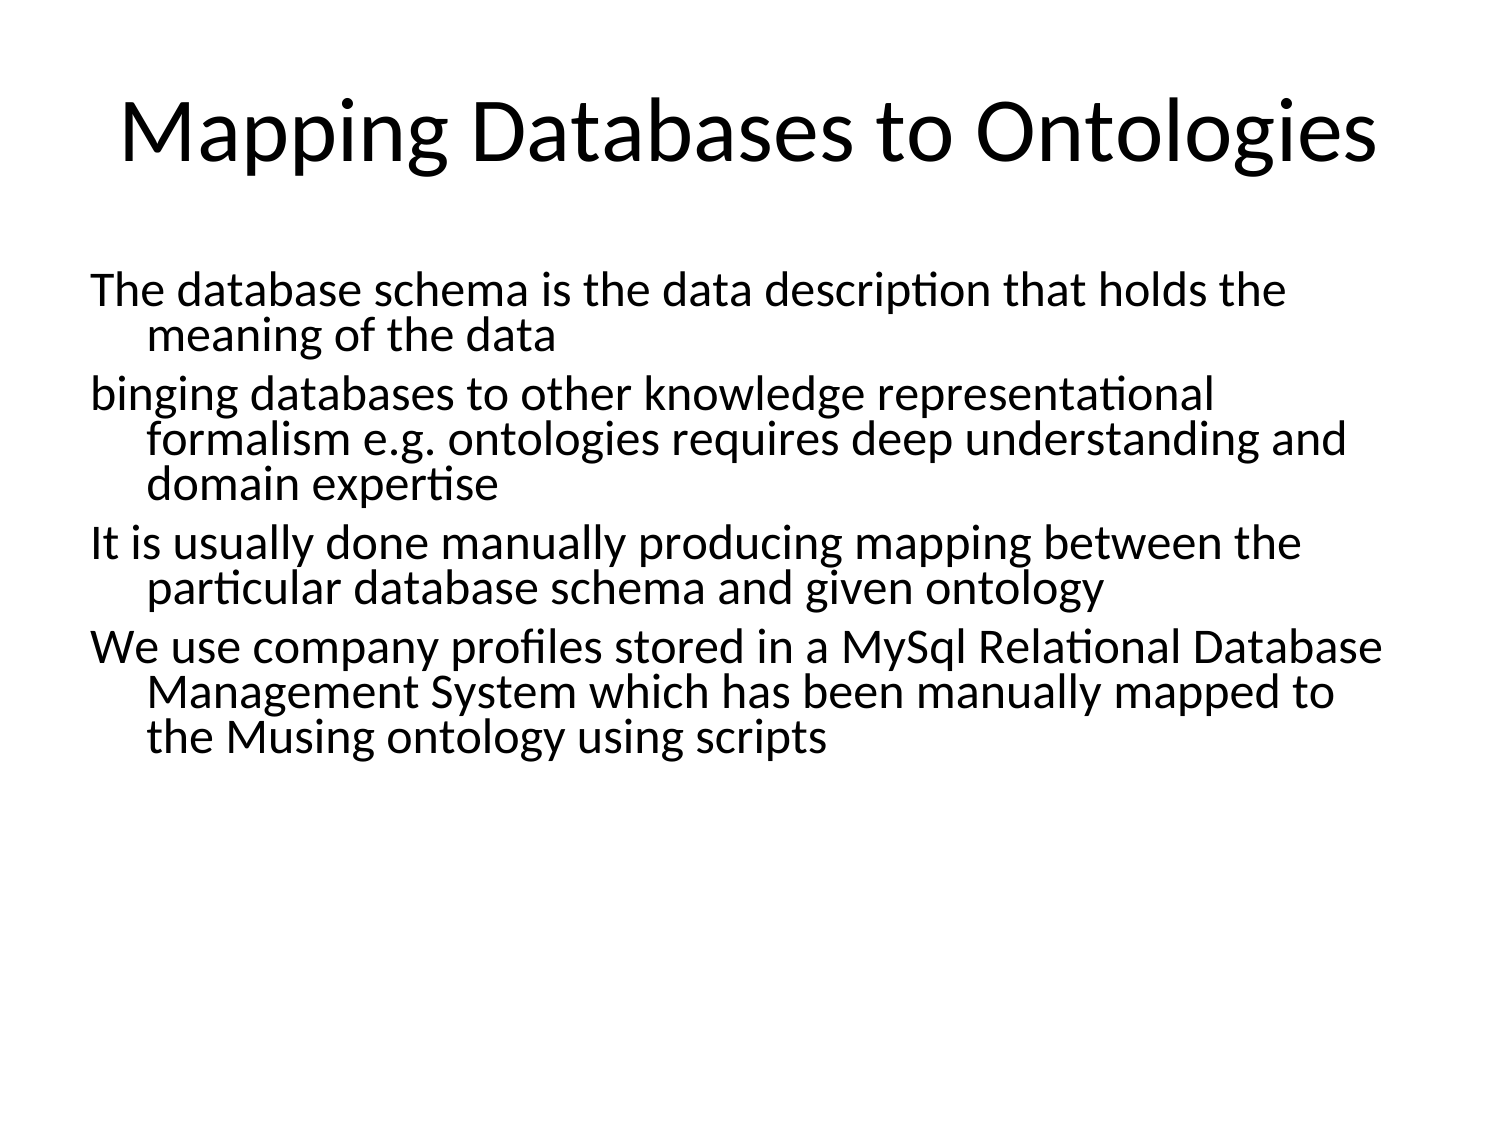

# Mapping Databases to Ontologies
The database schema is the data description that holds the meaning of the data
binging databases to other knowledge representational formalism e.g. ontologies requires deep understanding and domain expertise
It is usually done manually producing mapping between the particular database schema and given ontology
We use company profiles stored in a MySql Relational Database Management System which has been manually mapped to the Musing ontology using scripts